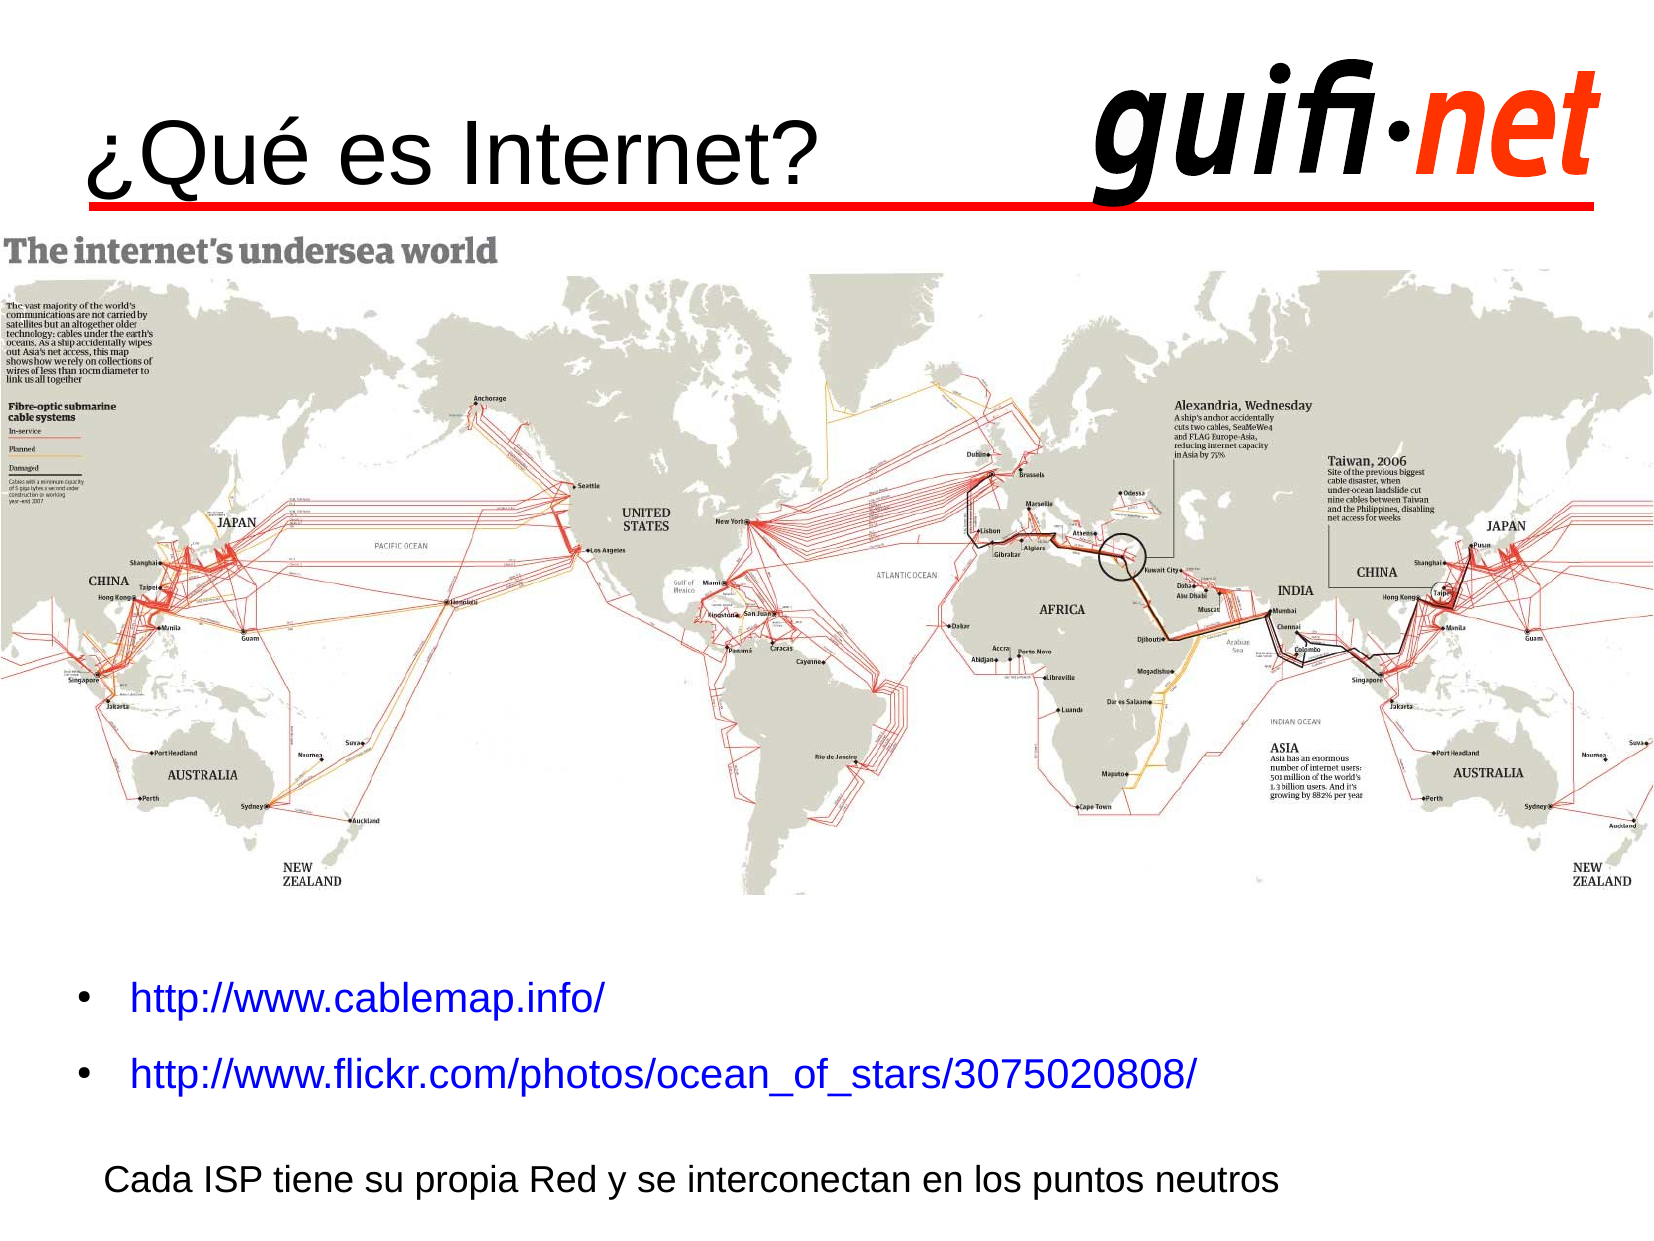

# ¿Qué es Internet?
http://www.cablemap.info/
http://www.flickr.com/photos/ocean_of_stars/3075020808/
Cada ISP tiene su propia Red y se interconectan en los puntos neutros